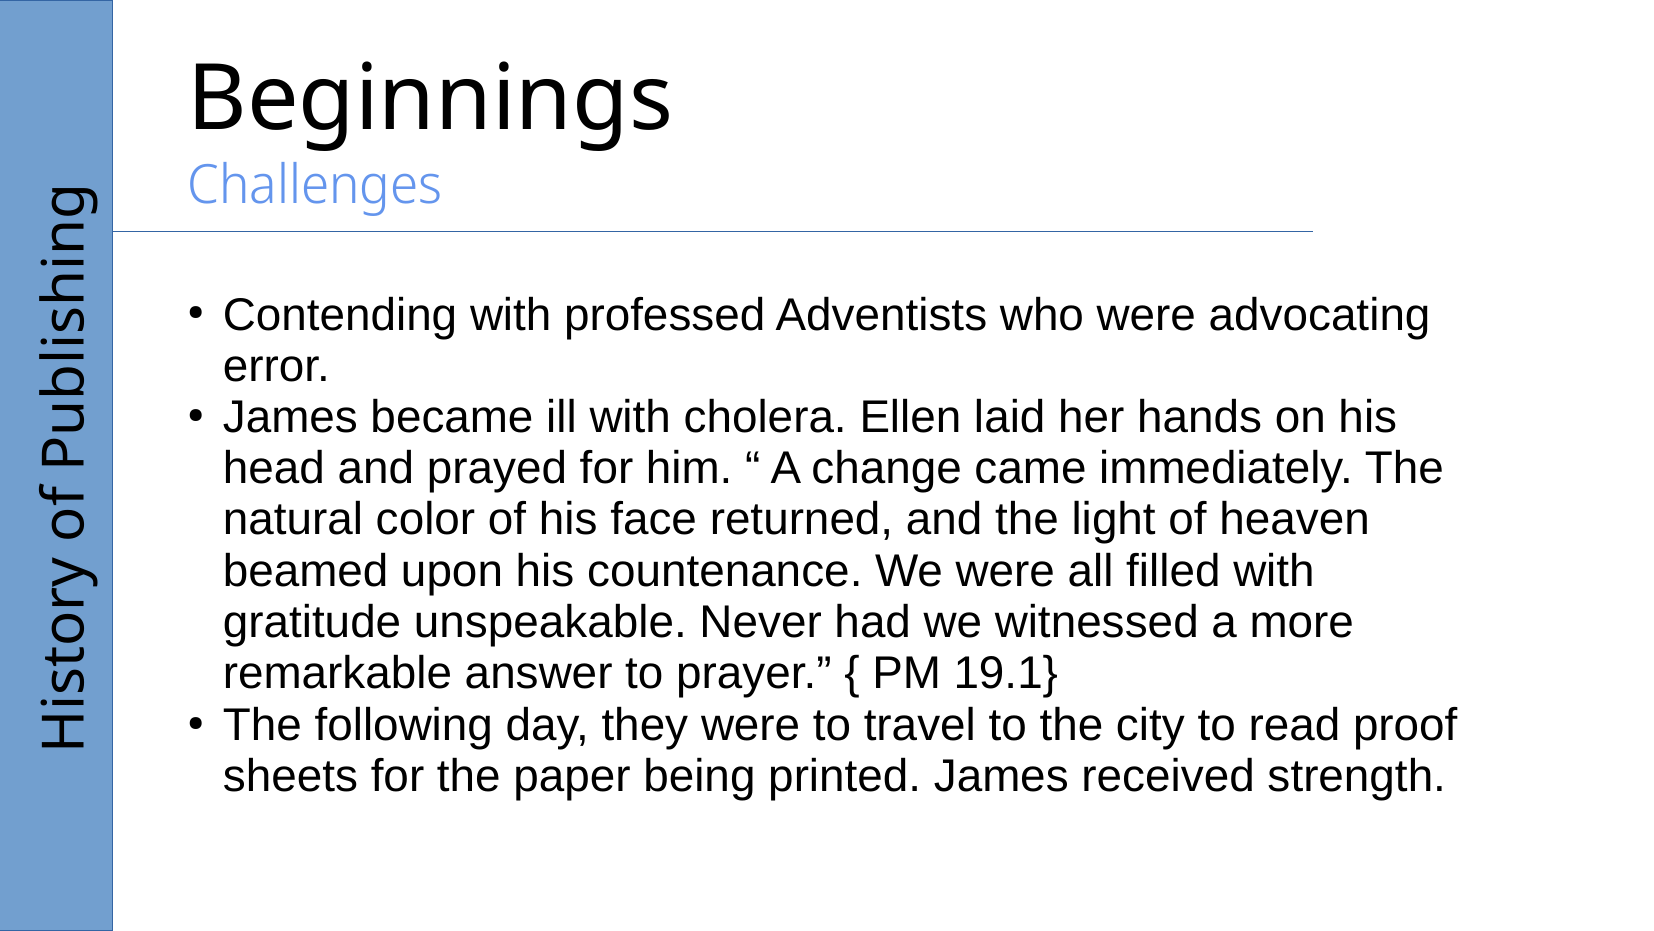

# Beginnings
Challenges
Contending with professed Adventists who were advocating error.
James became ill with cholera. Ellen laid her hands on his head and prayed for him. “ A change came immediately. The natural color of his face returned, and the light of heaven beamed upon his countenance. We were all filled with gratitude unspeakable. Never had we witnessed a more remarkable answer to prayer.” { PM 19.1}
The following day, they were to travel to the city to read proof sheets for the paper being printed. James received strength.
History of Publishing